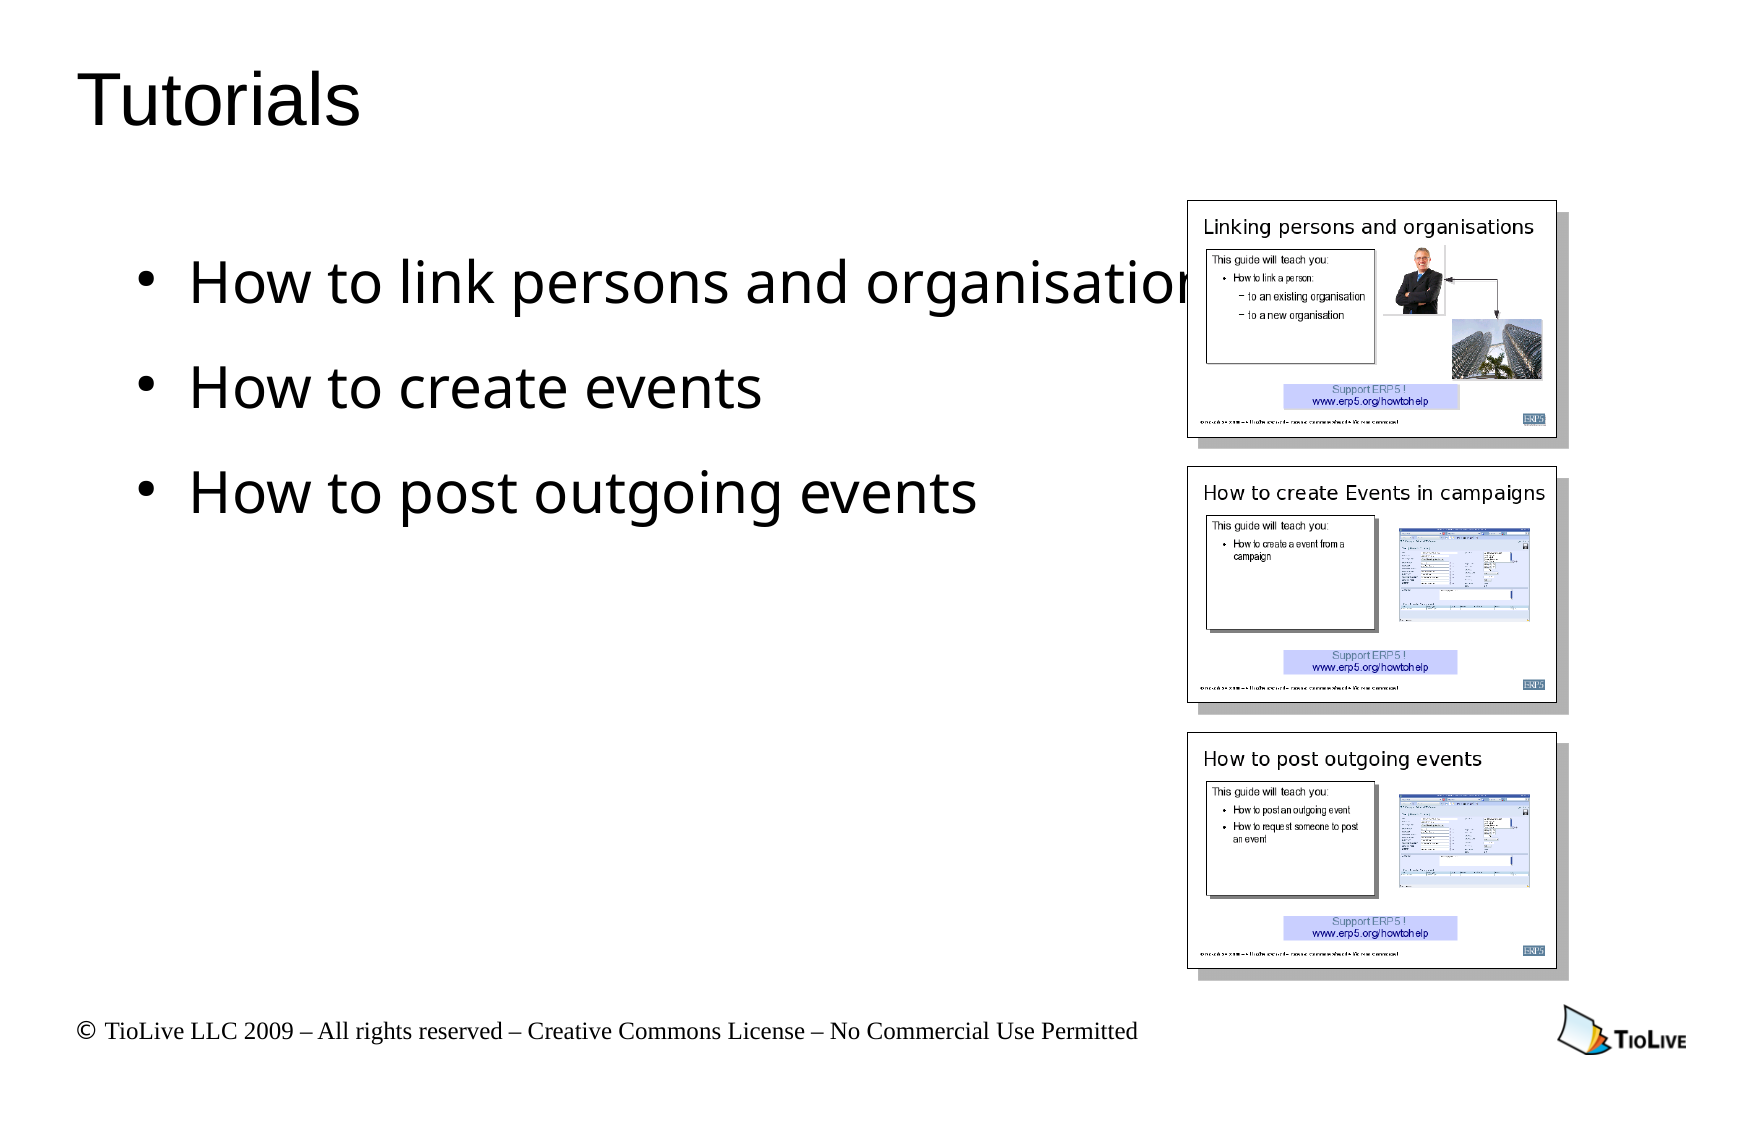

# Tutorials
How to link persons and organisations
How to create events
How to post outgoing events